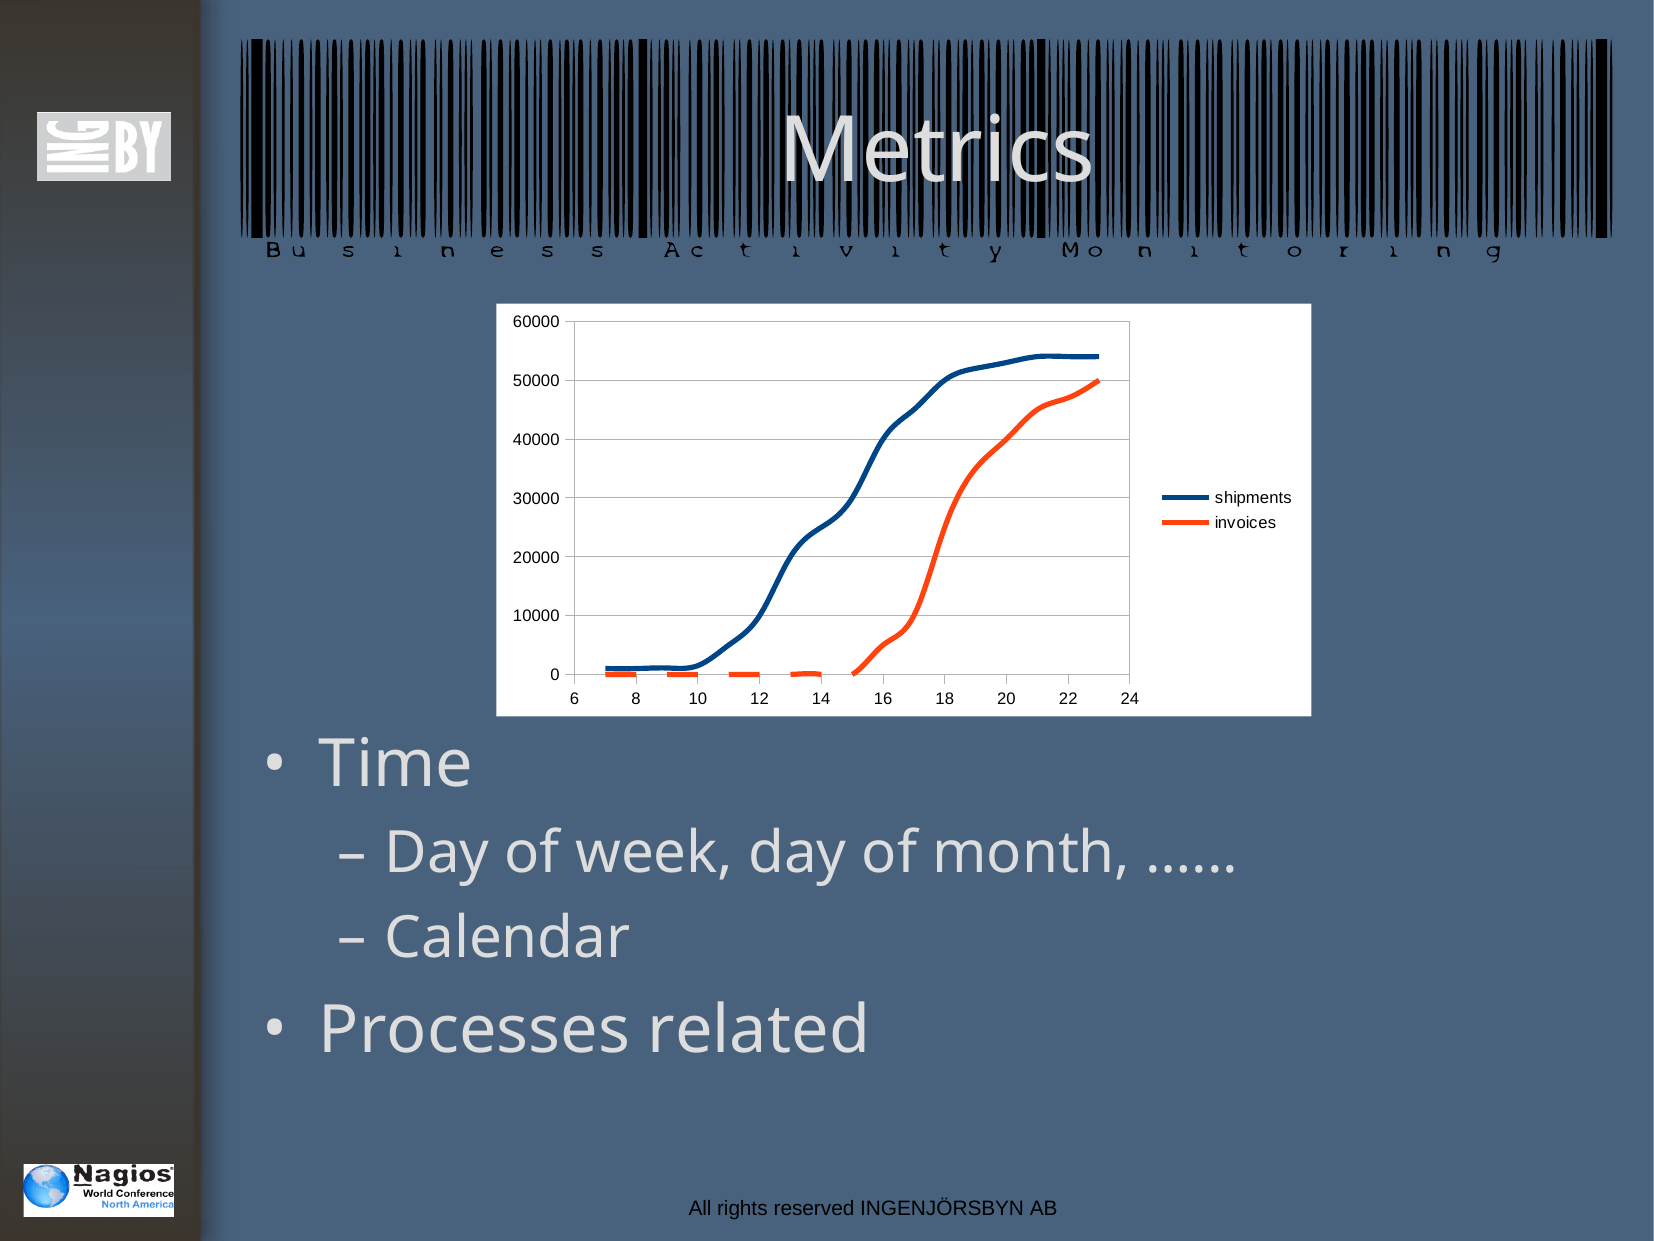

# Metrics
### Chart
| Category | shipments | invoices |
|---|---|---|Time
Day of week, day of month, …...
Calendar
Processes related